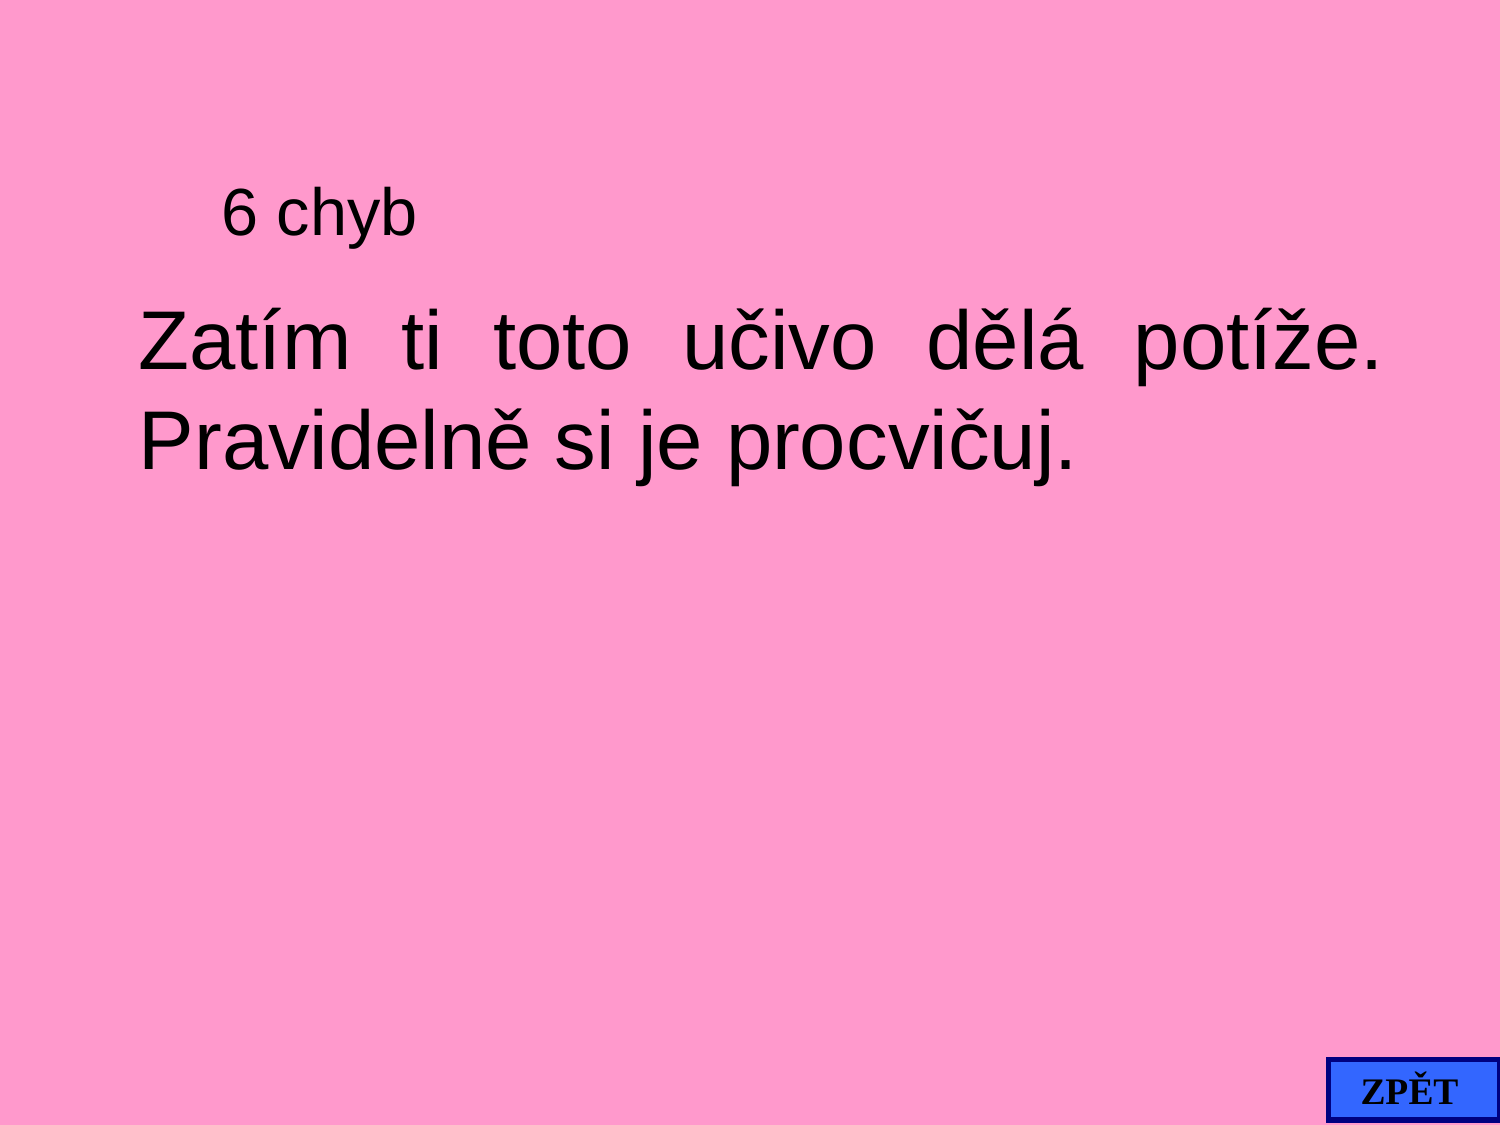

6 chyb
Zatím ti toto učivo dělá potíže. Pravidelně si je procvičuj.
ZPĚT